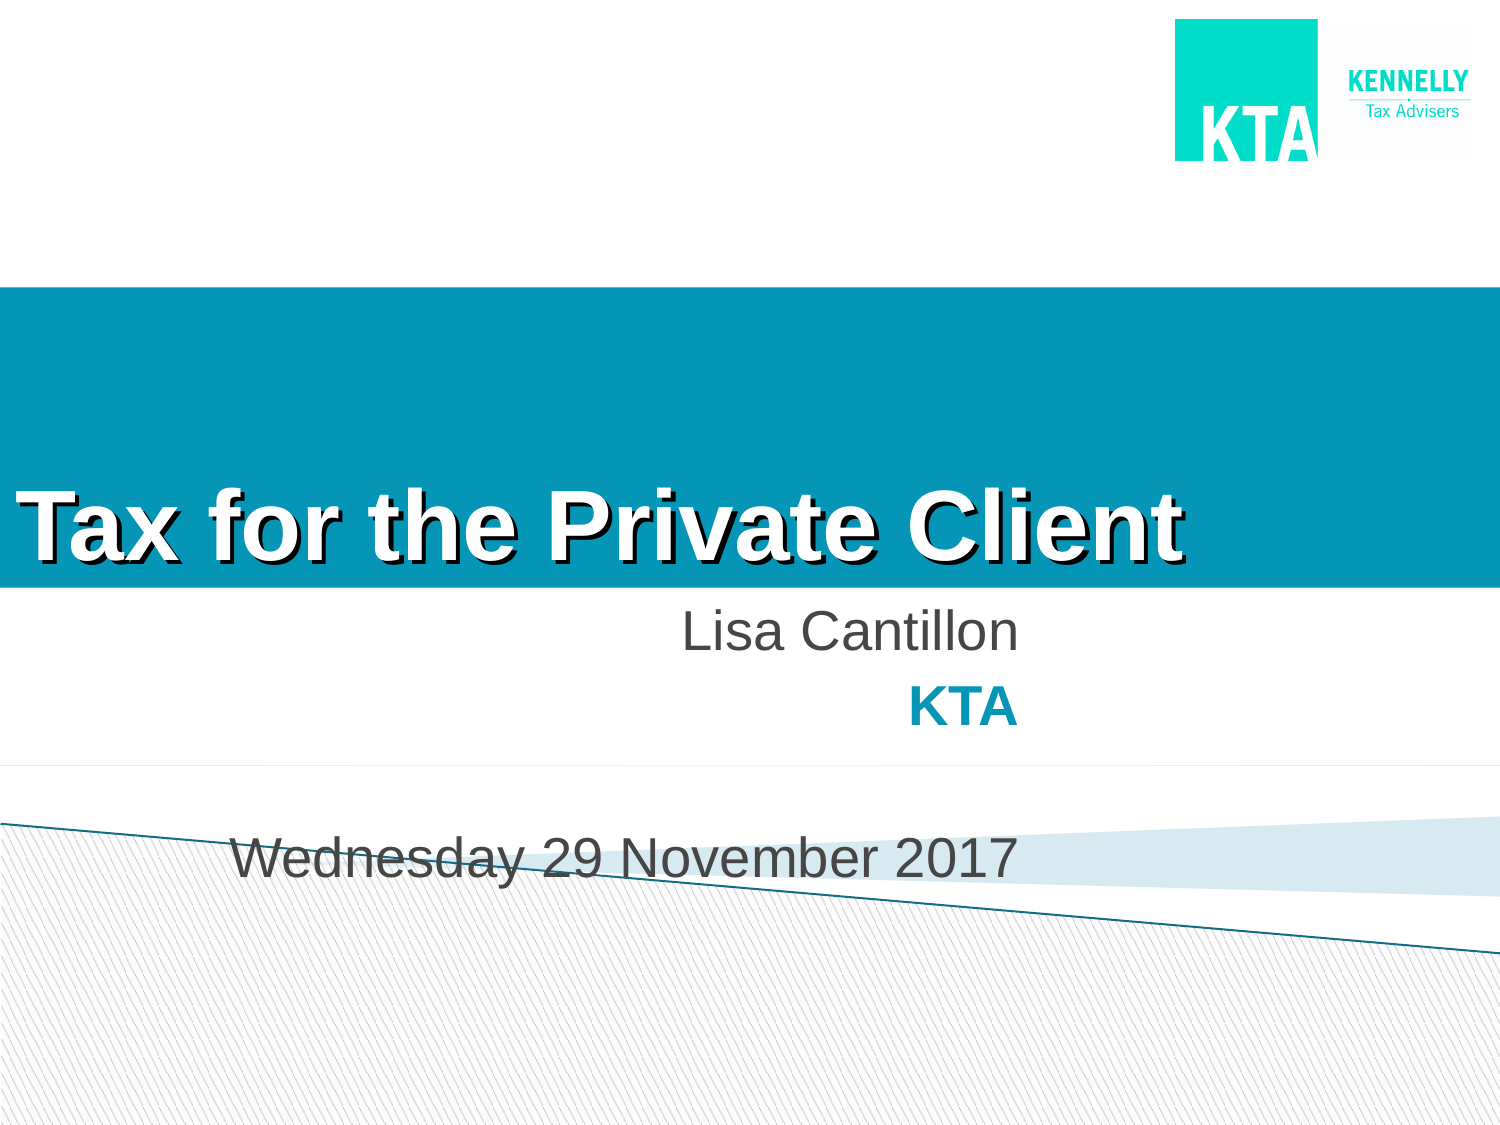

# Tax for the Private Client
Lisa Cantillon
KTA
Wednesday 29 November 2017